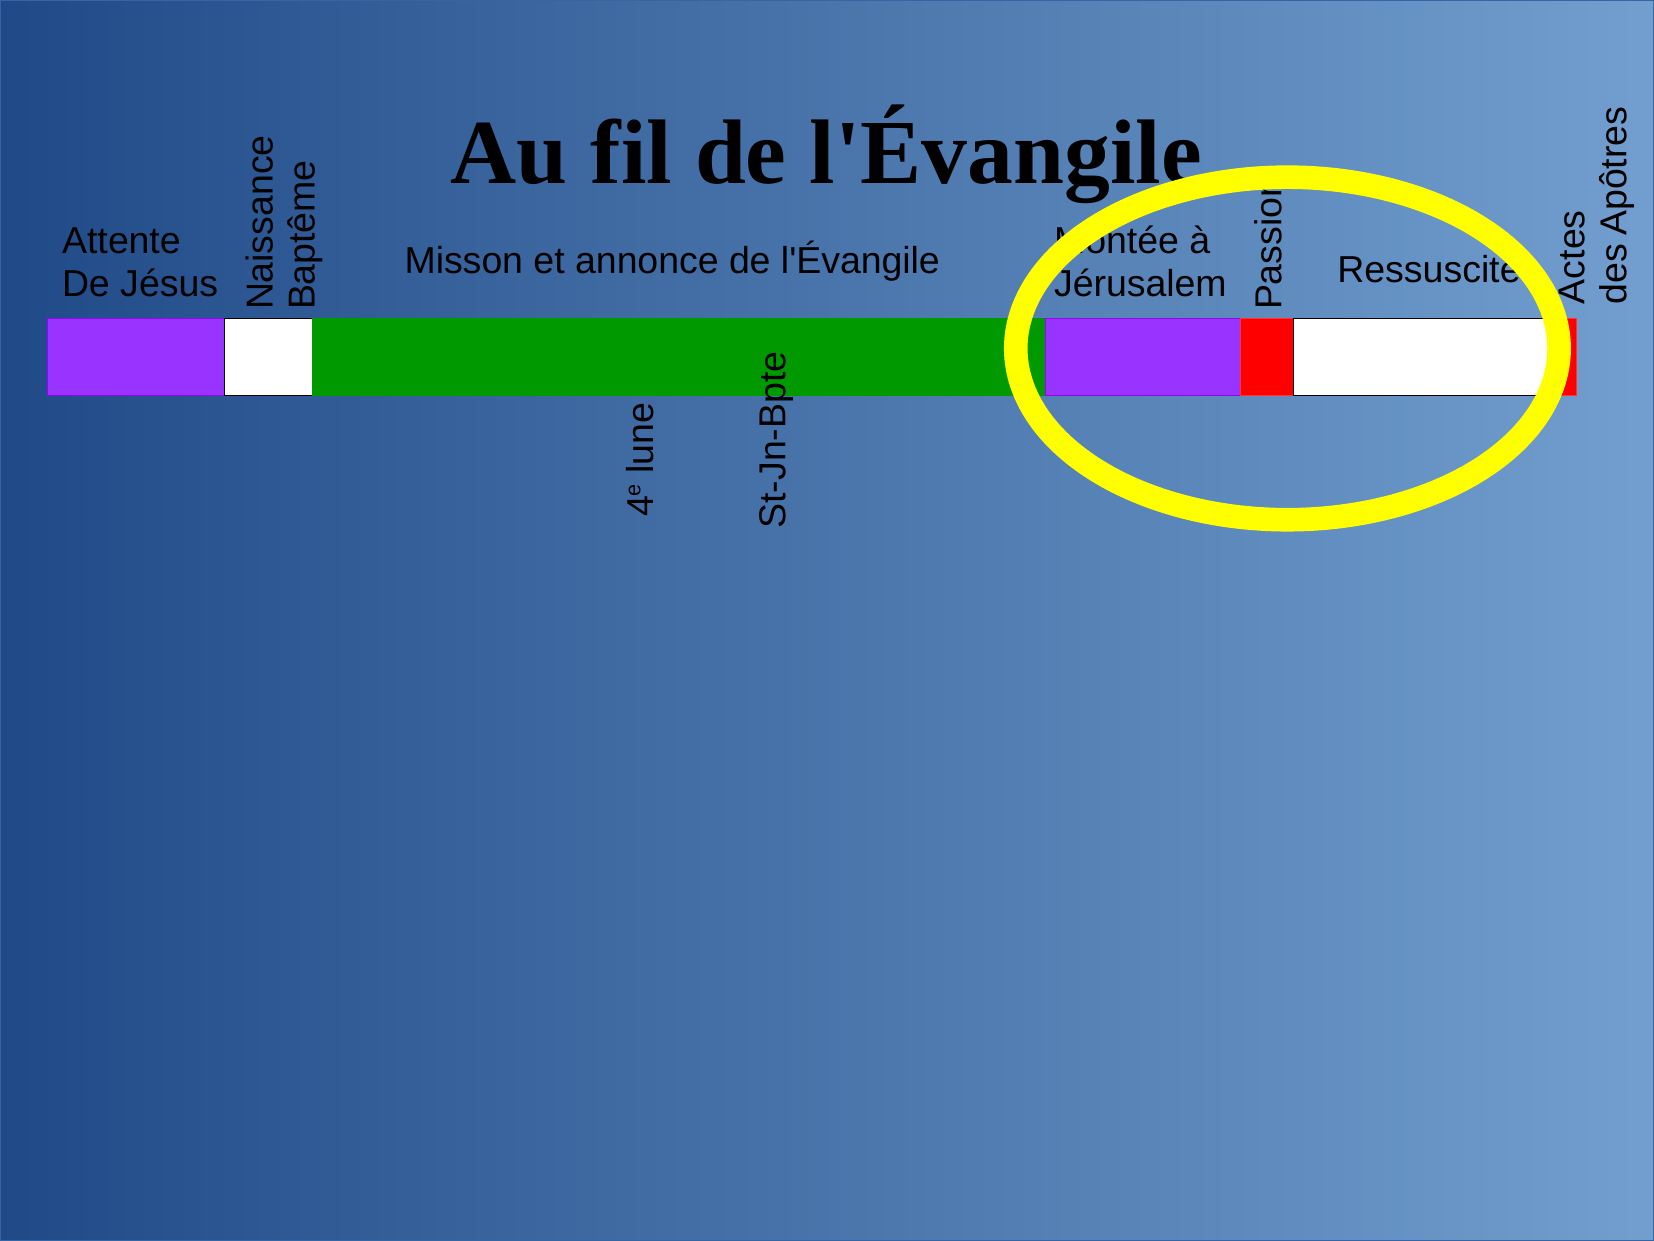

# Au fil de l'Évangile
Actes
des Apôtres
Naissance
Baptême
Passion
Attente
De Jésus
Montée à Jérusalem
Misson et annonce de l'Évangile
Ressuscité
St-Jn-Bpte
4e lune